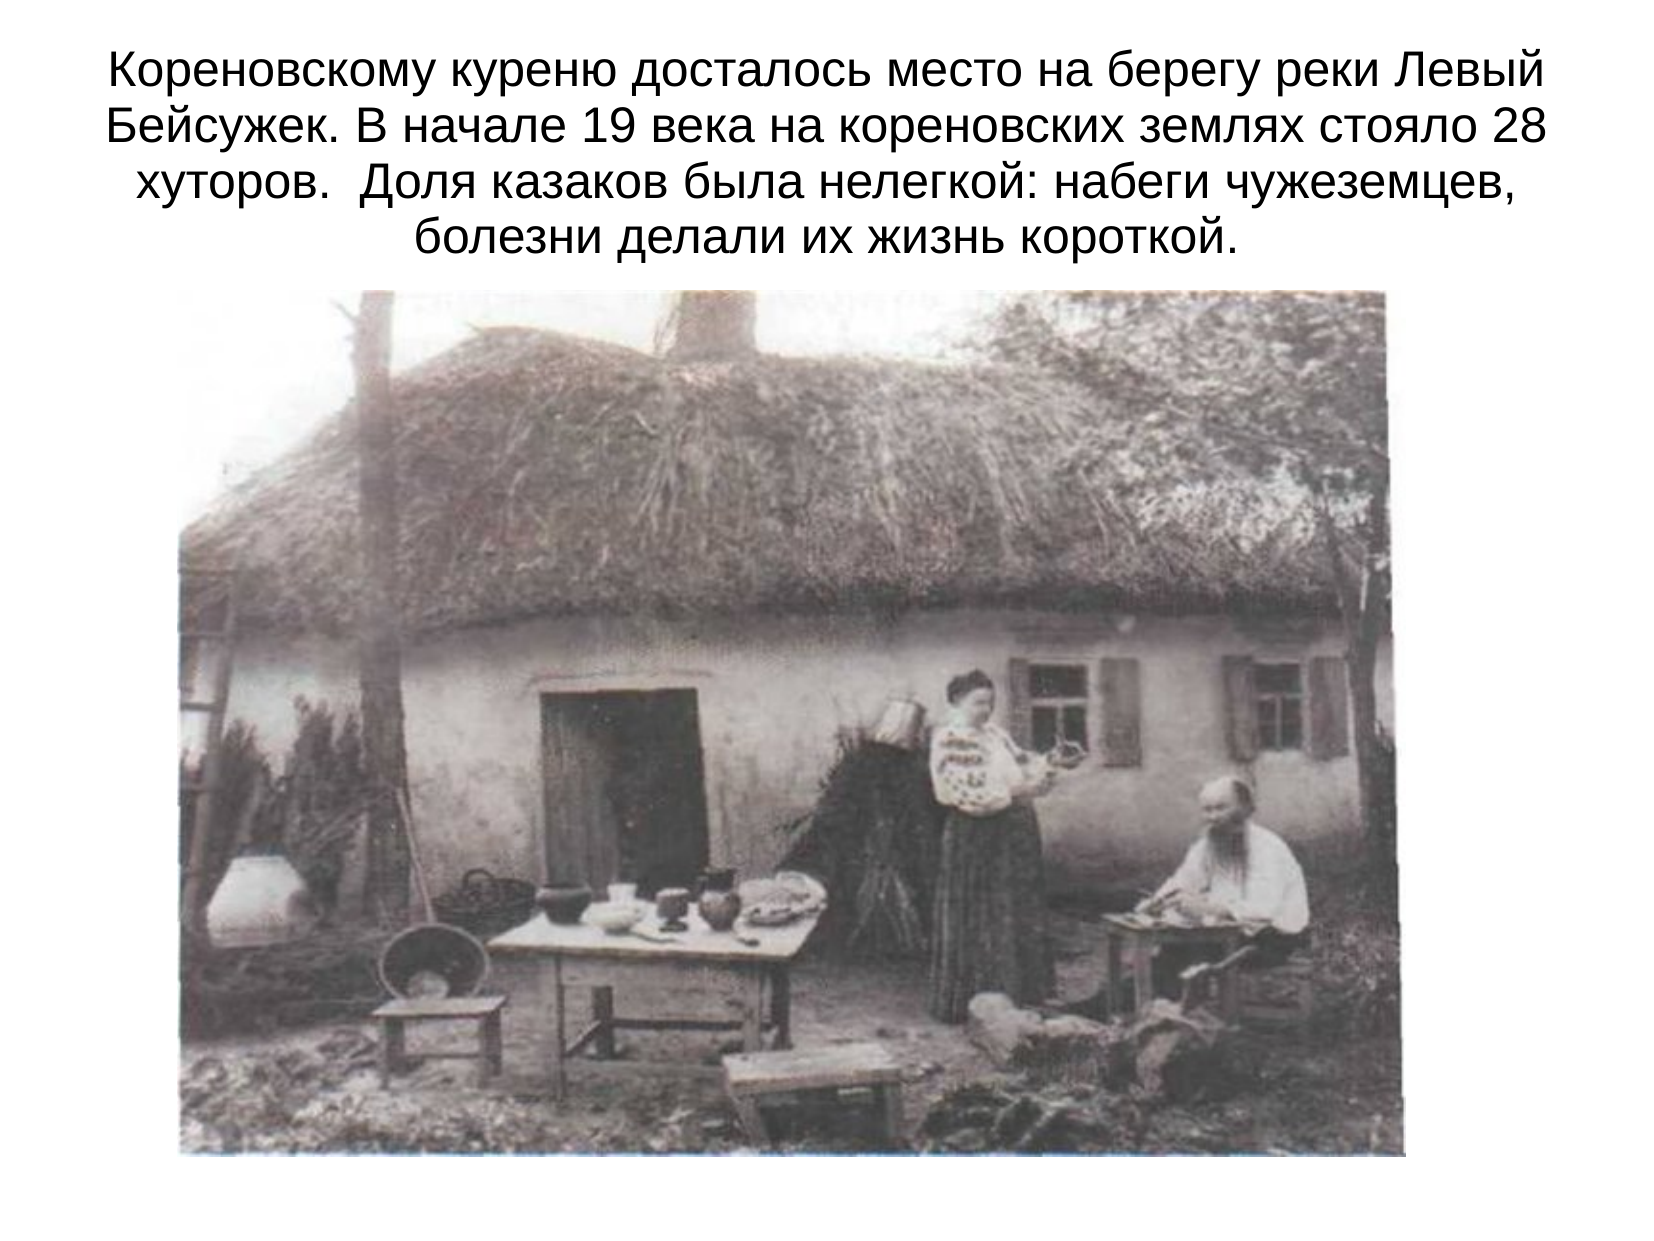

# Кореновскому куреню досталось место на берегу реки Левый Бейсужек. В начале 19 века на кореновских землях стояло 28 хуторов. Доля казаков была нелегкой: набеги чужеземцев, болезни делали их жизнь короткой.